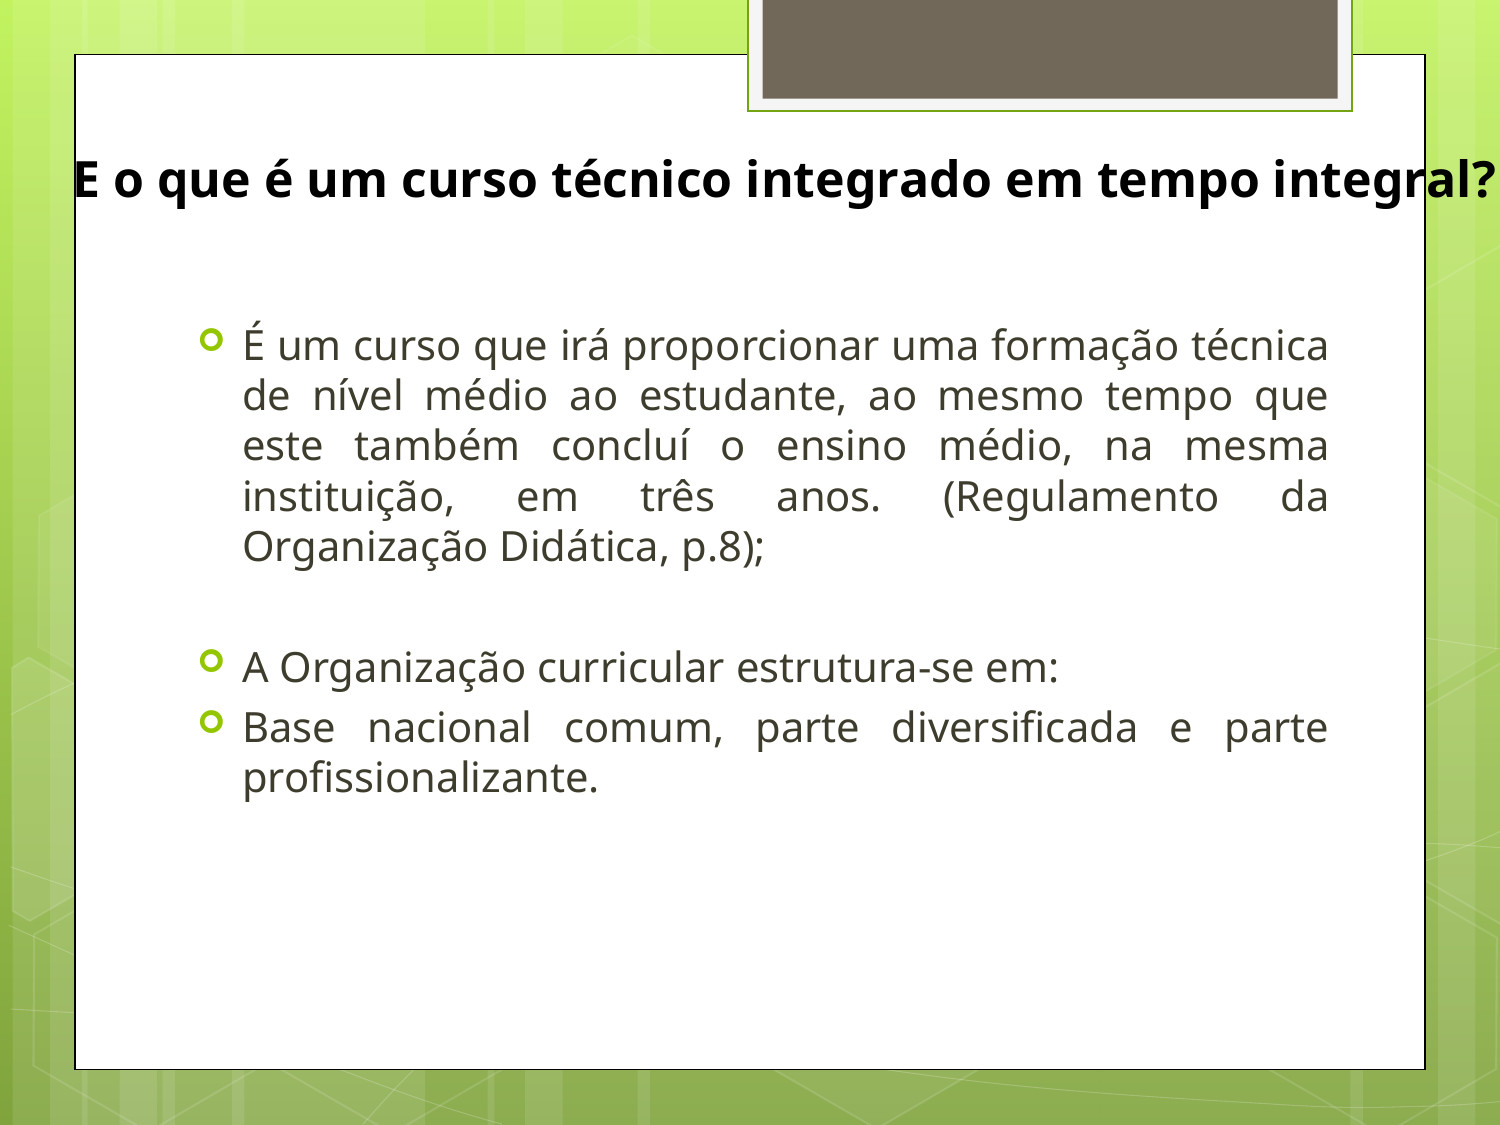

#
E o que é um curso técnico integrado em tempo integral?
É um curso que irá proporcionar uma formação técnica de nível médio ao estudante, ao mesmo tempo que este também concluí o ensino médio, na mesma instituição, em três anos. (Regulamento da Organização Didática, p.8);
A Organização curricular estrutura-se em:
Base nacional comum, parte diversificada e parte profissionalizante.